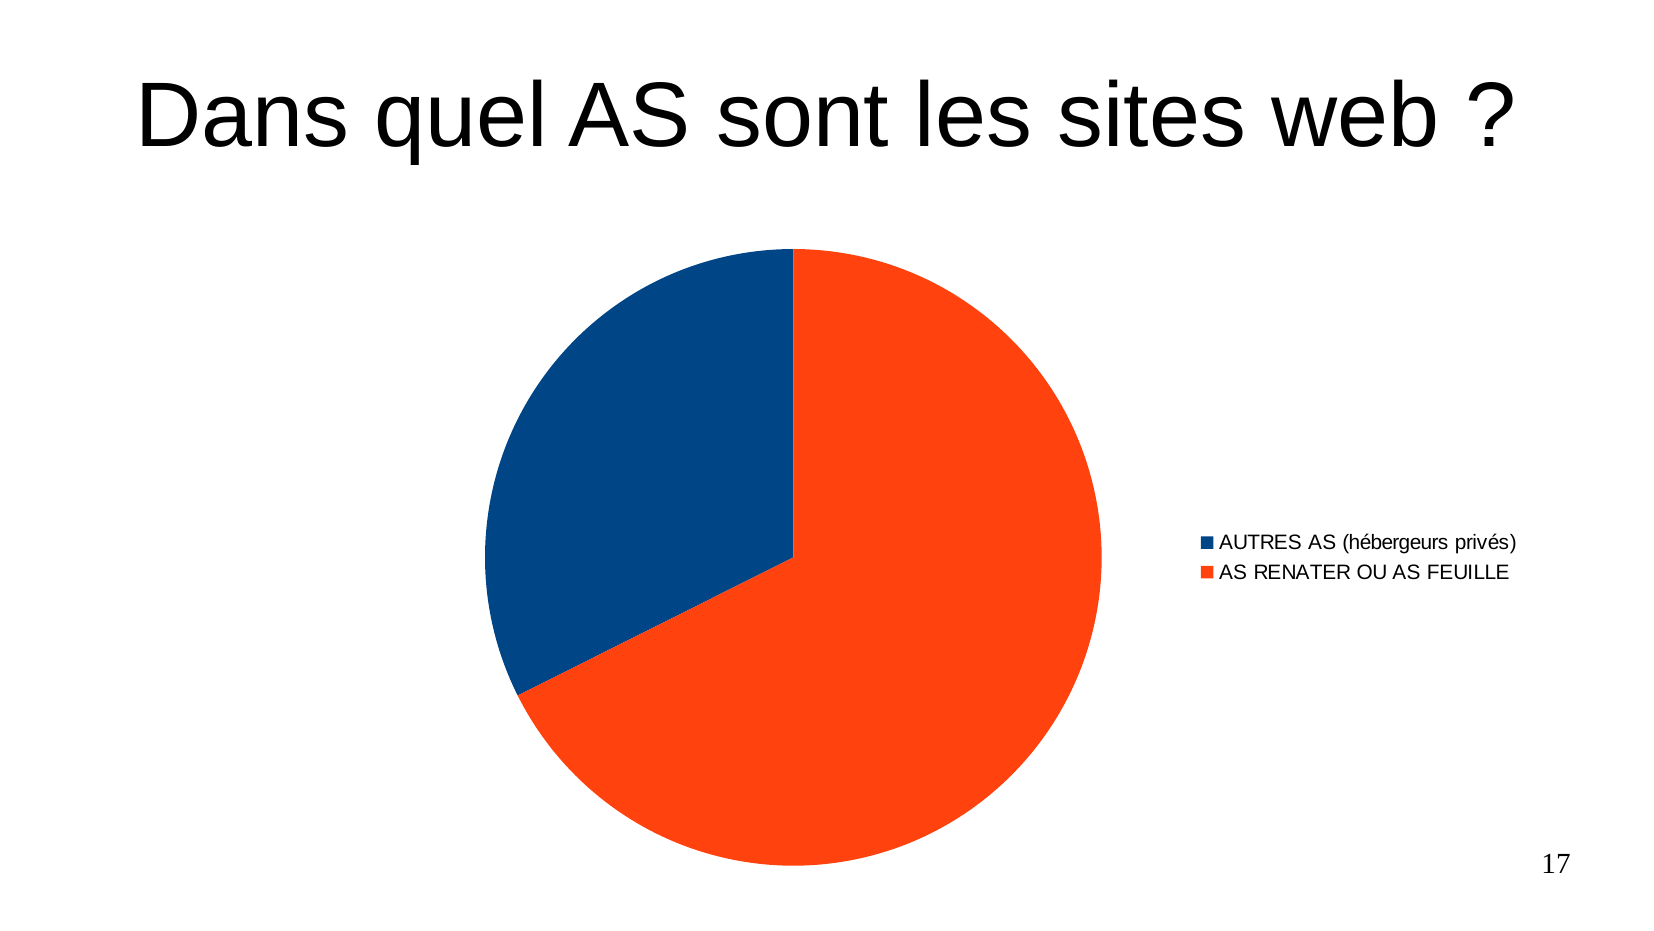

# Dans quel AS sont les sites web ?
### Chart
| Category | Nombre d’établissements |
|---|---|
| AUTRES AS (hébergeurs privés) | 46.0 |
| AS RENATER OU AS FEUILLE | 96.0 |17